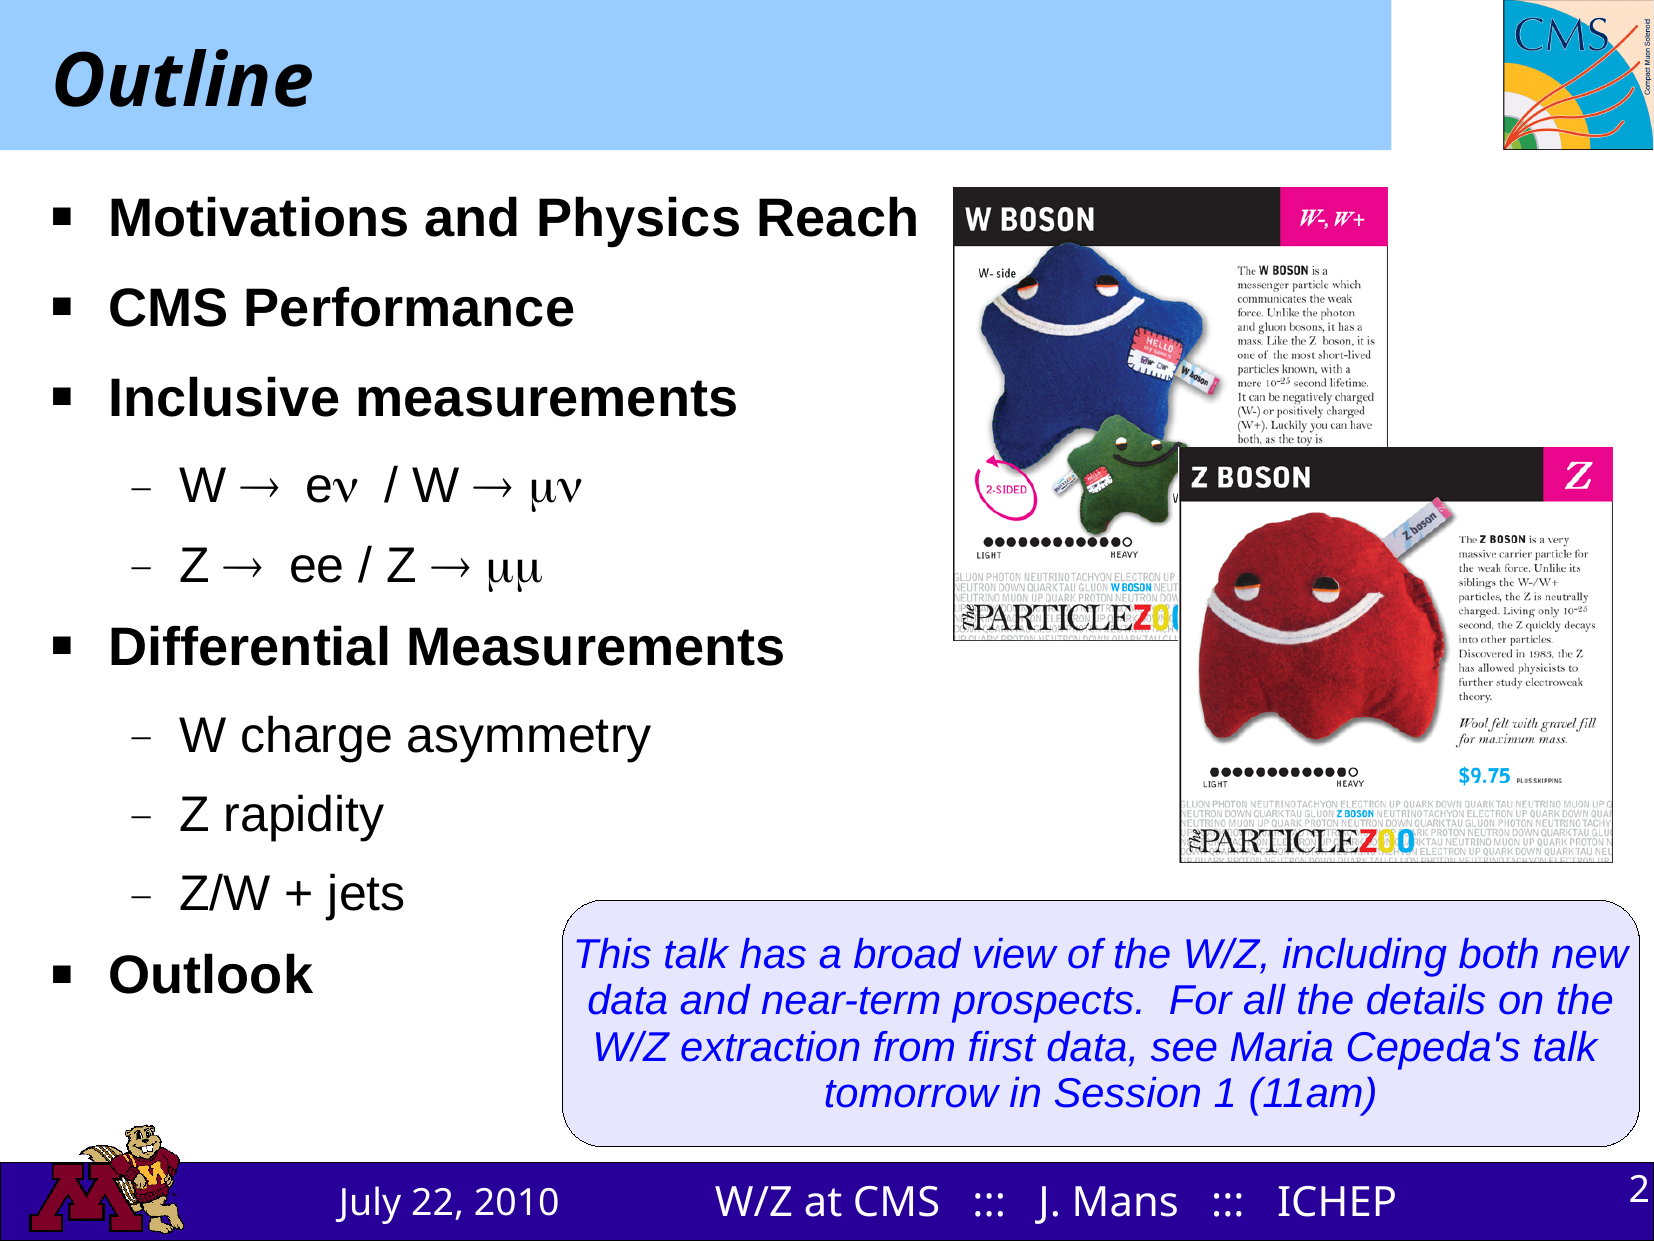

# Outline
Motivations and Physics Reach
CMS Performance
Inclusive measurements
W ® en / W ® mn
Z ® ee / Z ® mm
Differential Measurements
W charge asymmetry
Z rapidity
Z/W + jets
Outlook
This talk has a broad view of the W/Z, including both new
data and near-term prospects. For all the details on the
W/Z extraction from first data, see Maria Cepeda's talk
tomorrow in Session 1 (11am)
2
W/Z at CMS ::: J. Mans ::: ICHEP
July 22, 2010